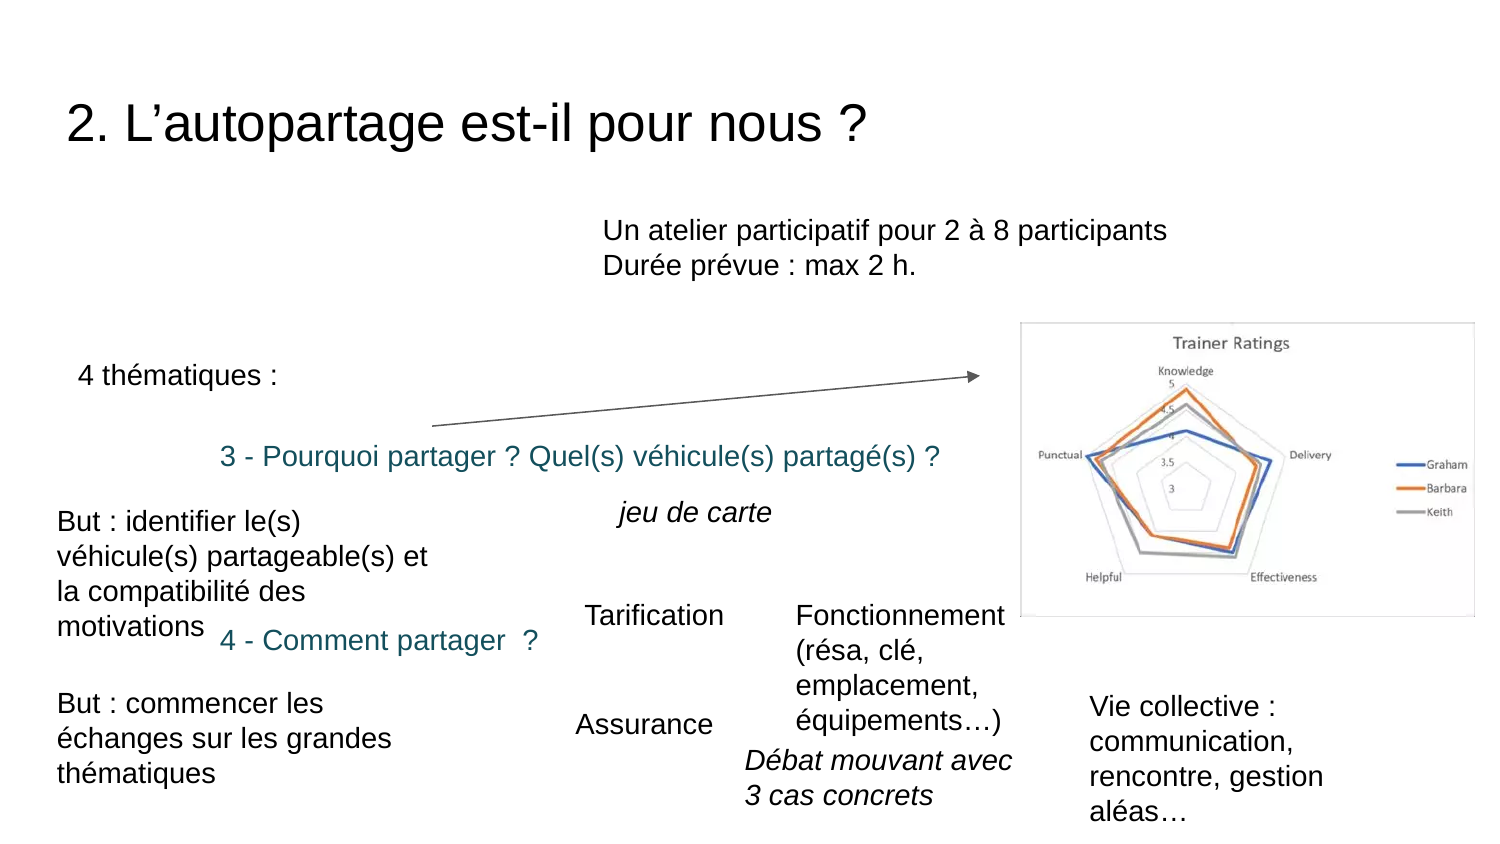

# 2. L’autopartage est-il pour nous ?
Un atelier participatif pour 2 à 8 participants
Durée prévue : max 2 h.
4 thématiques :
3 - Pourquoi partager ? Quel(s) véhicule(s) partagé(s) ?
jeu de carte
But : identifier le(s) véhicule(s) partageable(s) et la compatibilité des motivations
Tarification
Fonctionnement
(résa, clé, emplacement, équipements…)
4 - Comment partager ?
But : commencer les échanges sur les grandes thématiques
Vie collective :
communication, rencontre, gestion aléas…
Assurance
Débat mouvant avec 3 cas concrets